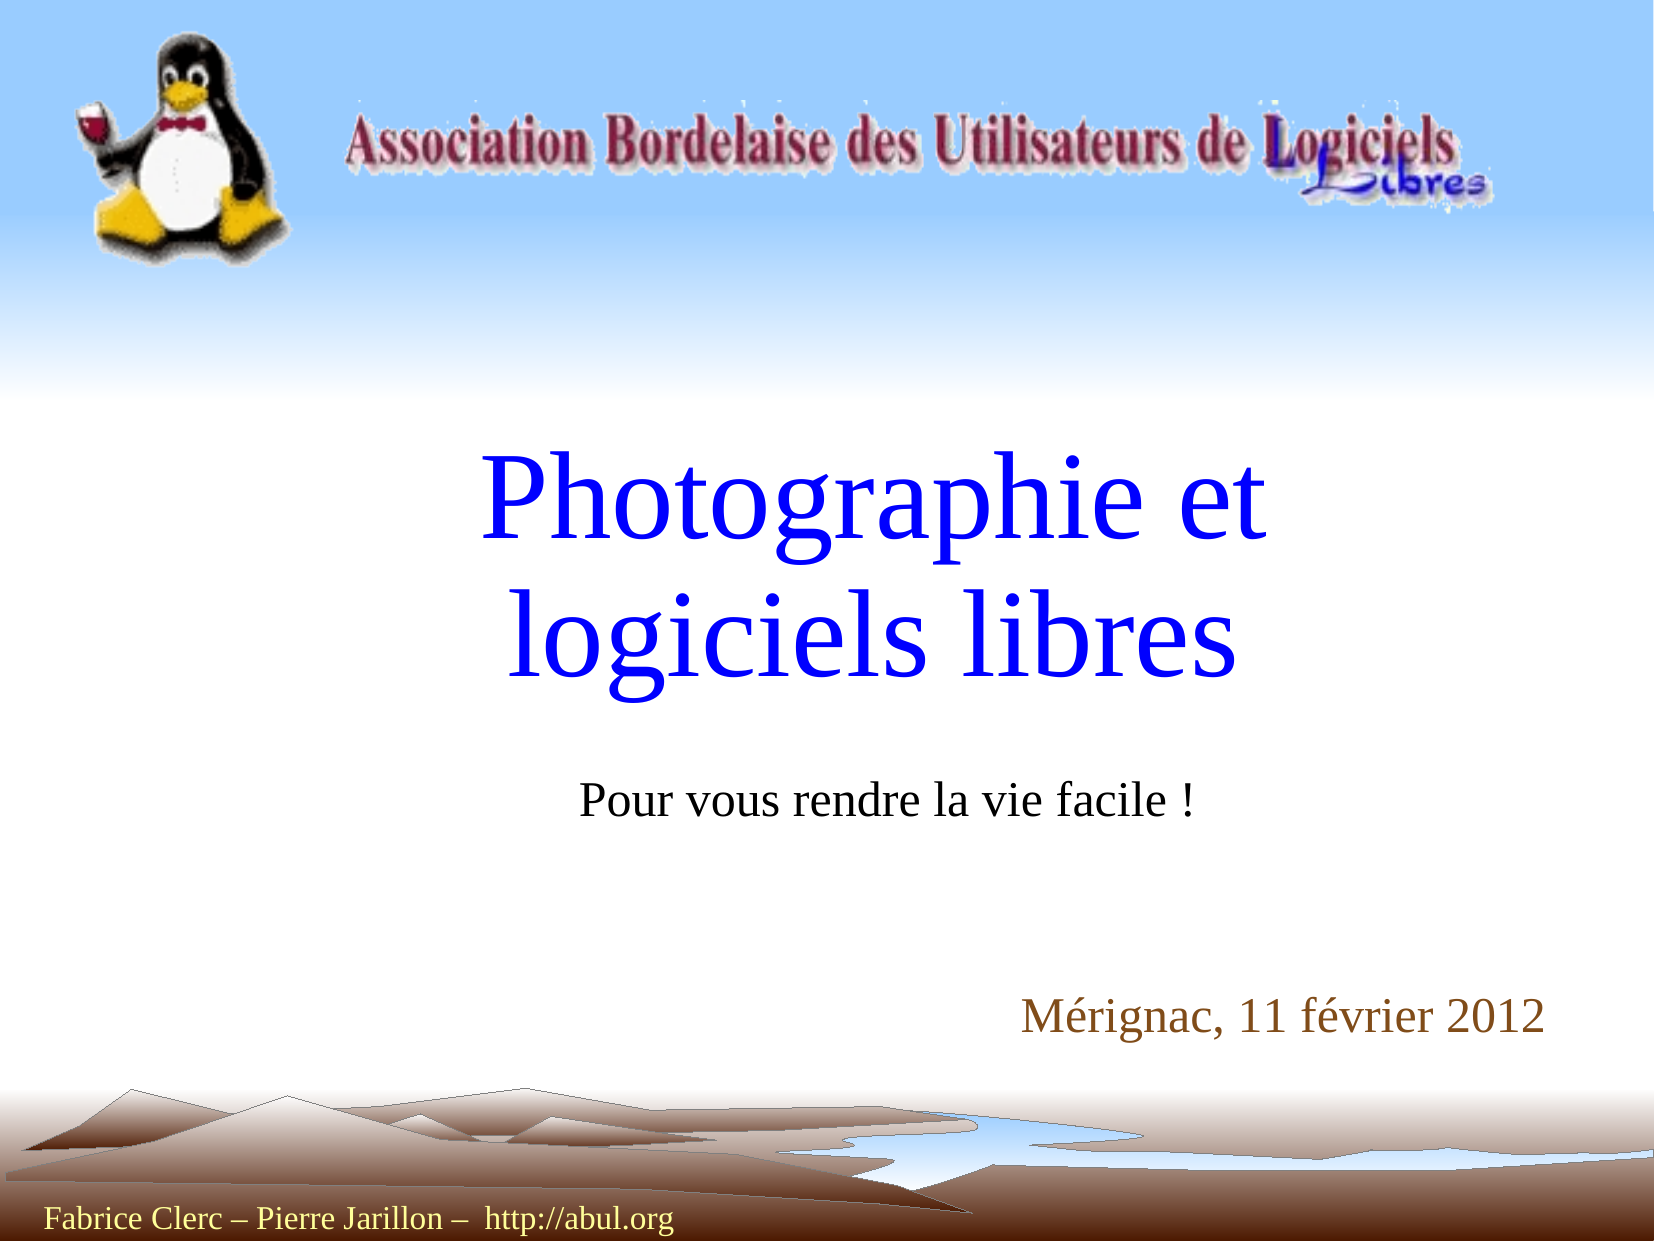

Photographie et logiciels libres
Pour vous rendre la vie facile !
Mérignac, 11 février 2012